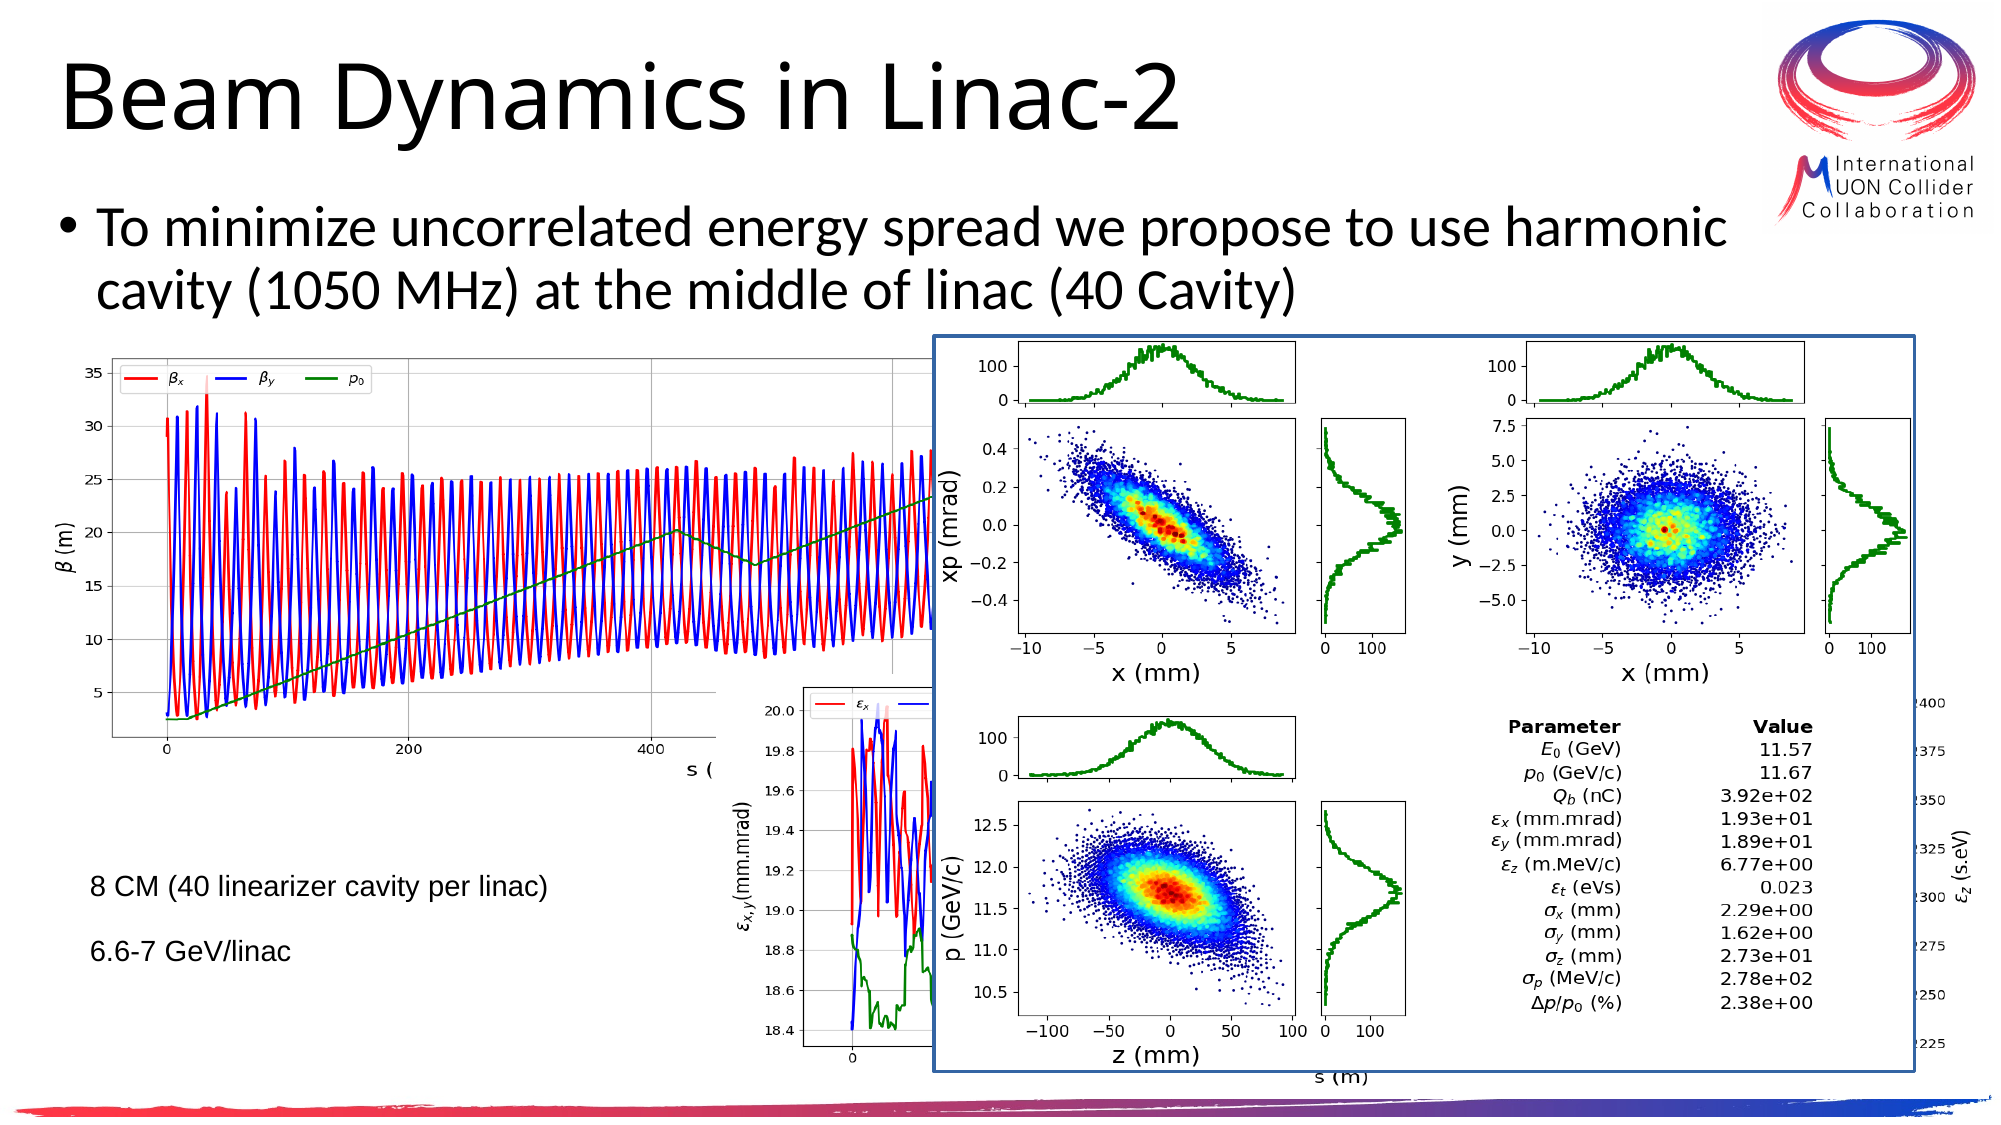

# Beam Dynamics in Linac-2
To minimize uncorrelated energy spread we propose to use harmonic cavity (1050 MHz) at the middle of linac (40 Cavity)
8 CM (40 linearizer cavity per linac)
6.6-7 GeV/linac